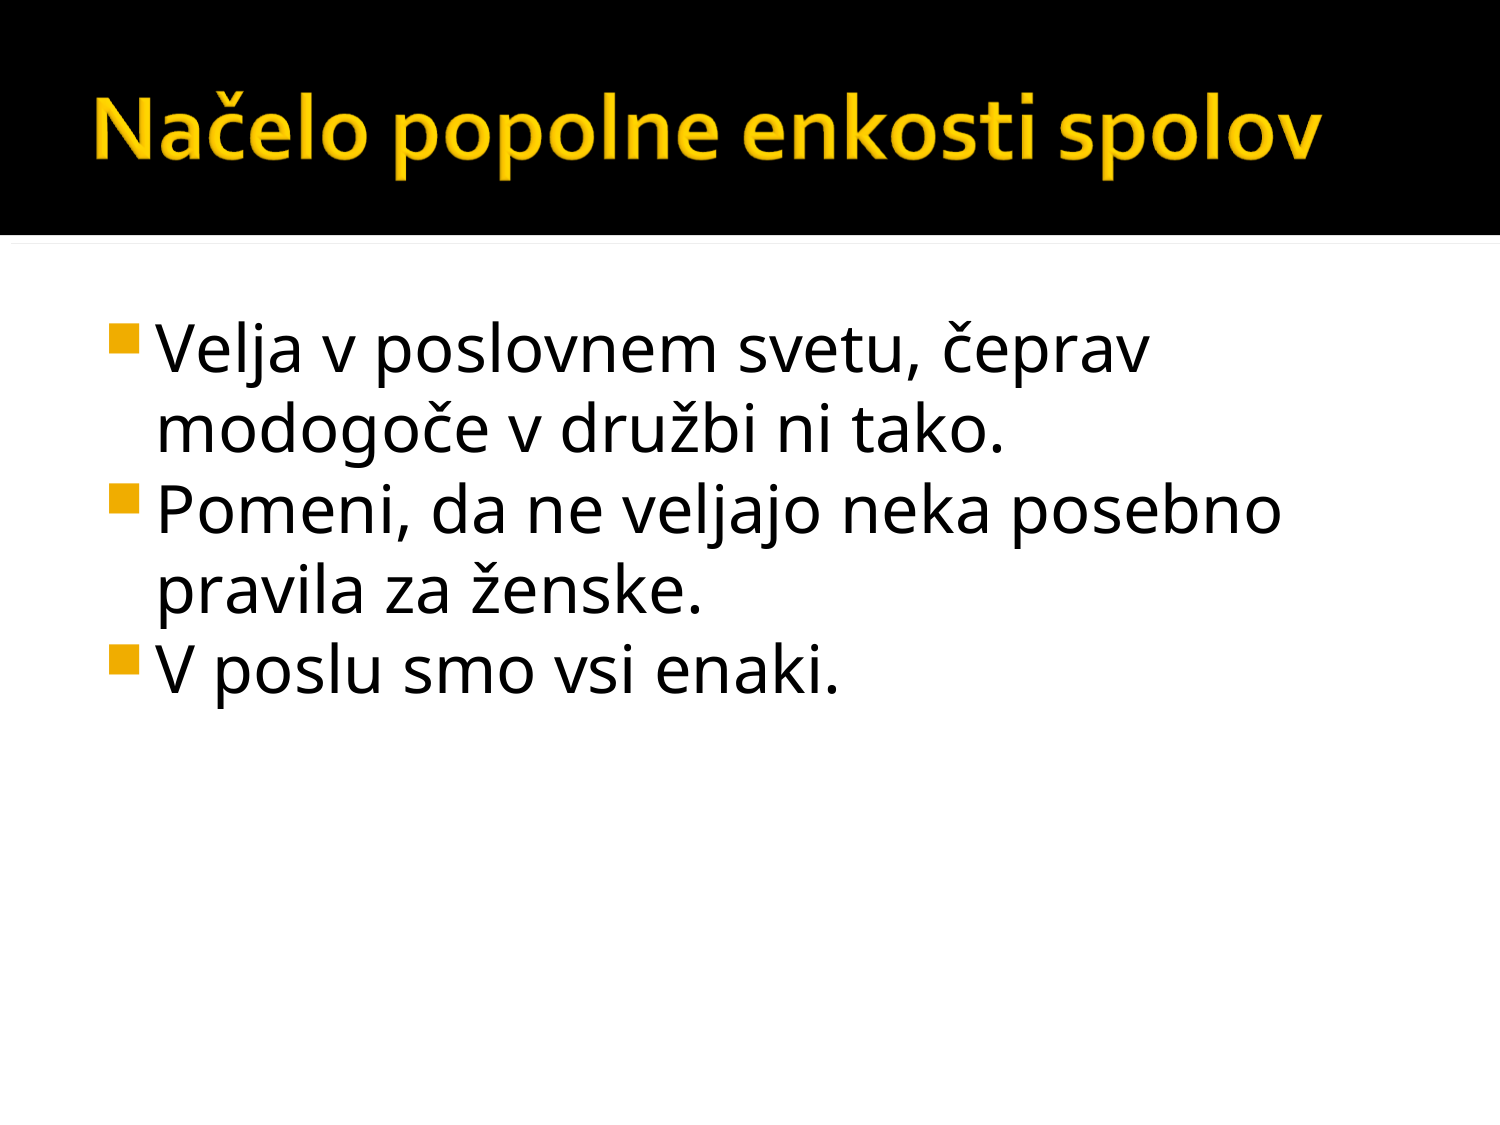

# Velja v poslovnem svetu, čeprav modogoče v družbi ni tako.
Pomeni, da ne veljajo neka posebno pravila za ženske.
V poslu smo vsi enaki.